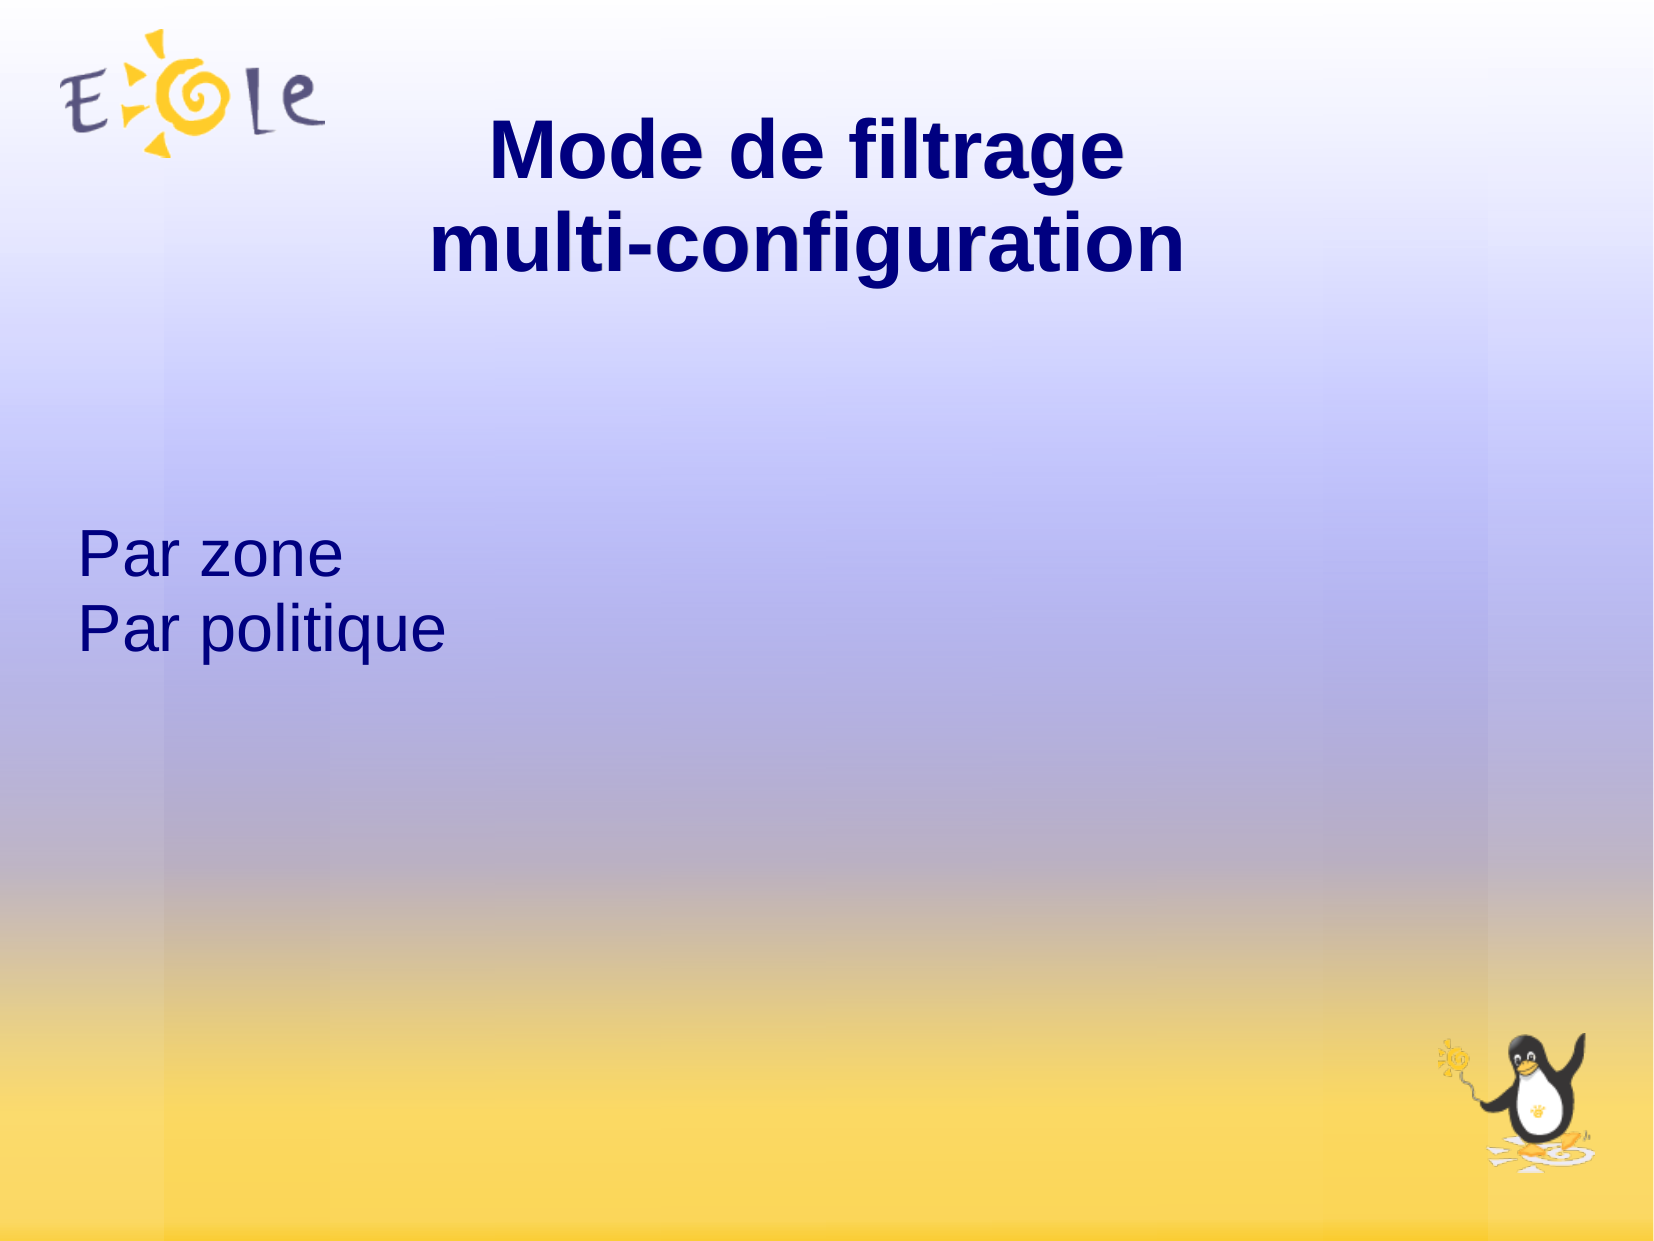

Mode de filtrage
multi-configuration
# Par zone
 Par politique